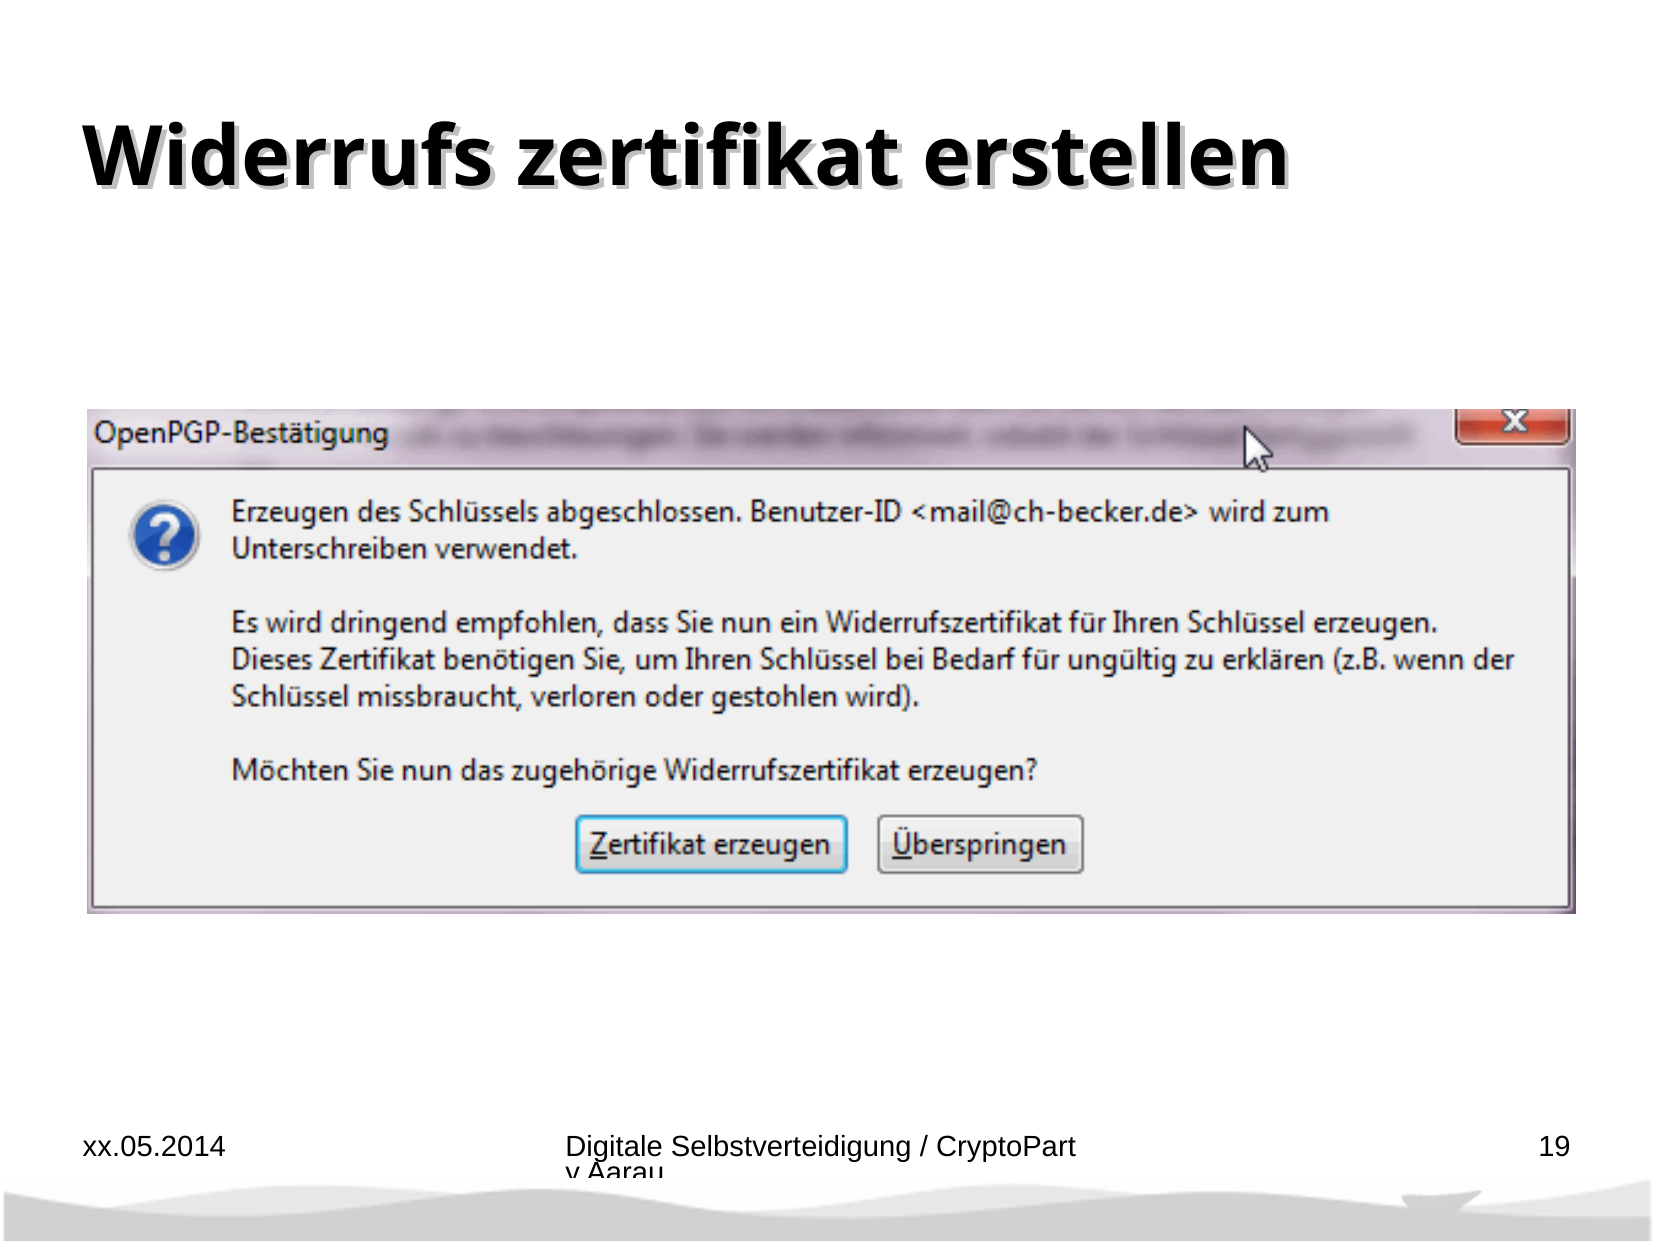

# Widerrufs zertifikat erstellen
xx.05.2014
Digitale Selbstverteidigung / CryptoParty Aarau
19